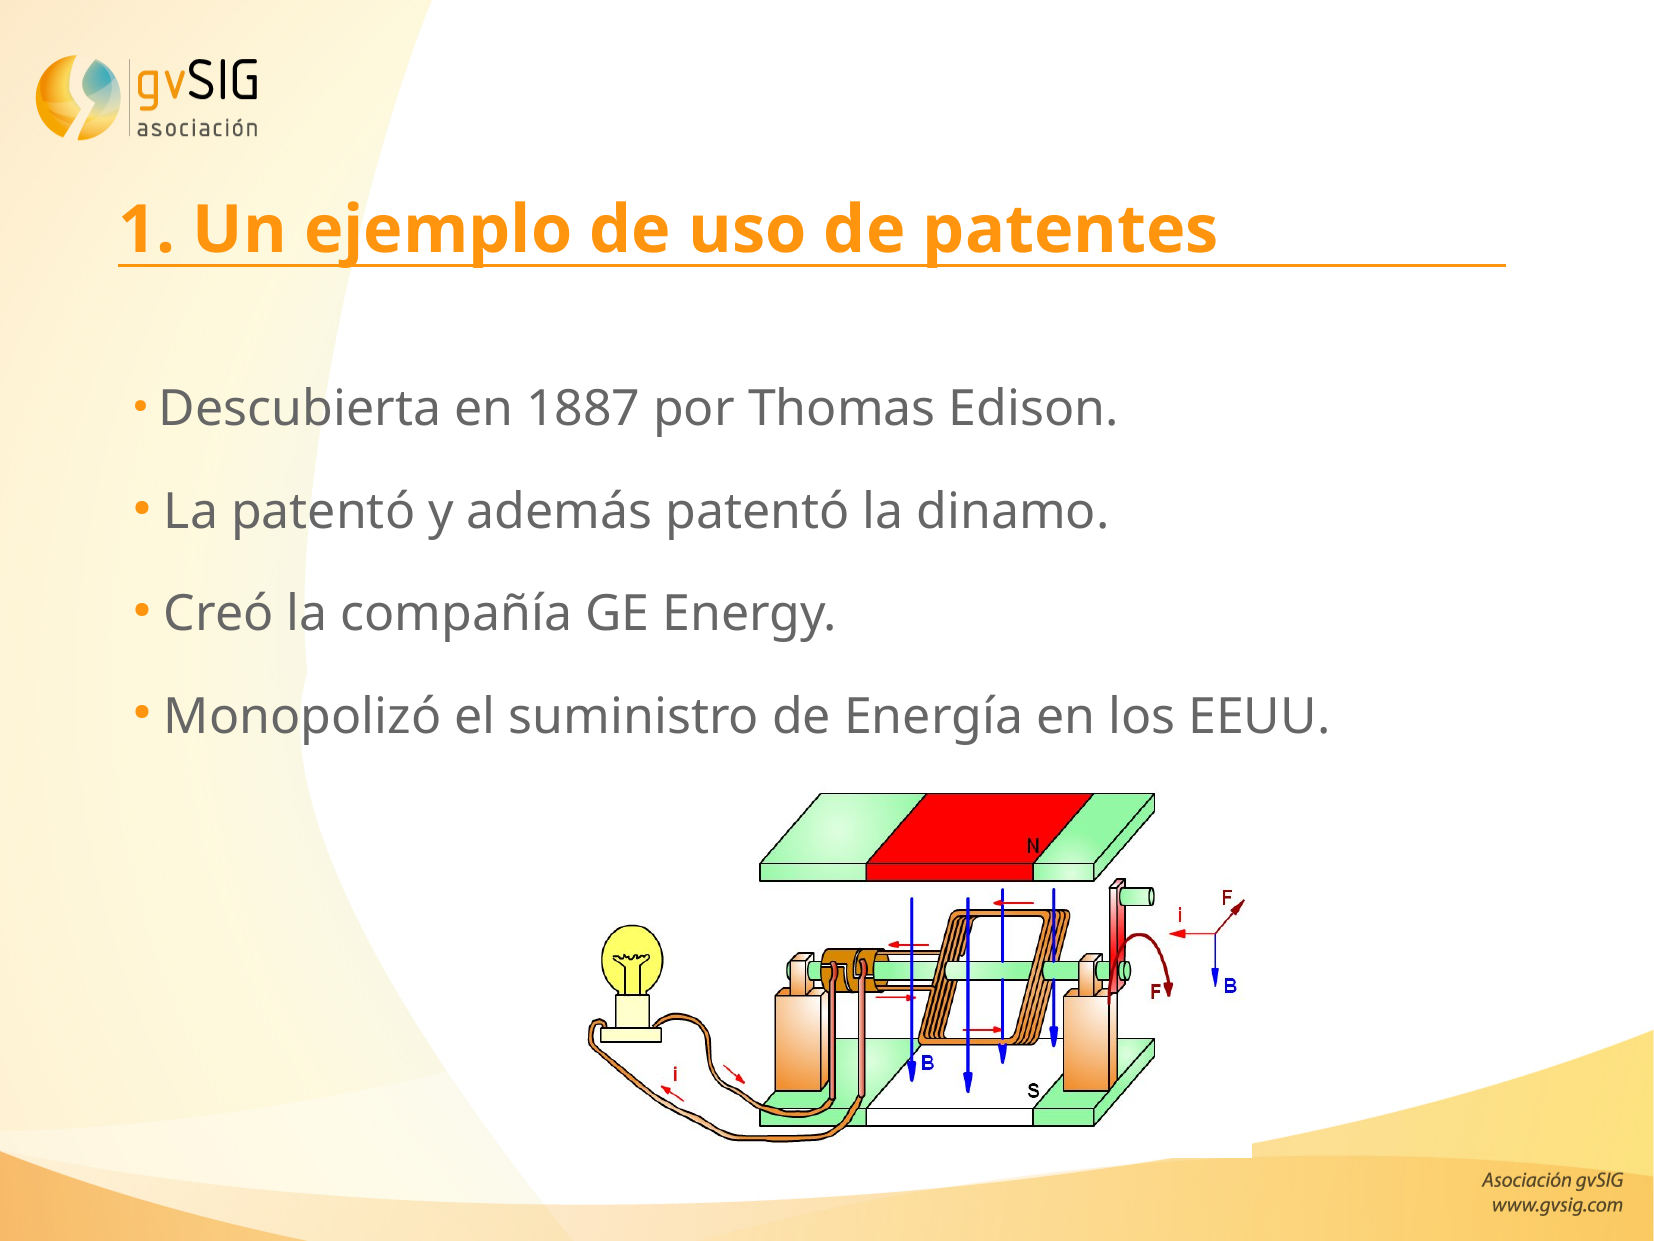

# 1. Un ejemplo de uso de patentes
 Descubierta en 1887 por Thomas Edison.
 La patentó y además patentó la dinamo.
 Creó la compañía GE Energy.
 Monopolizó el suministro de Energía en los EEUU.